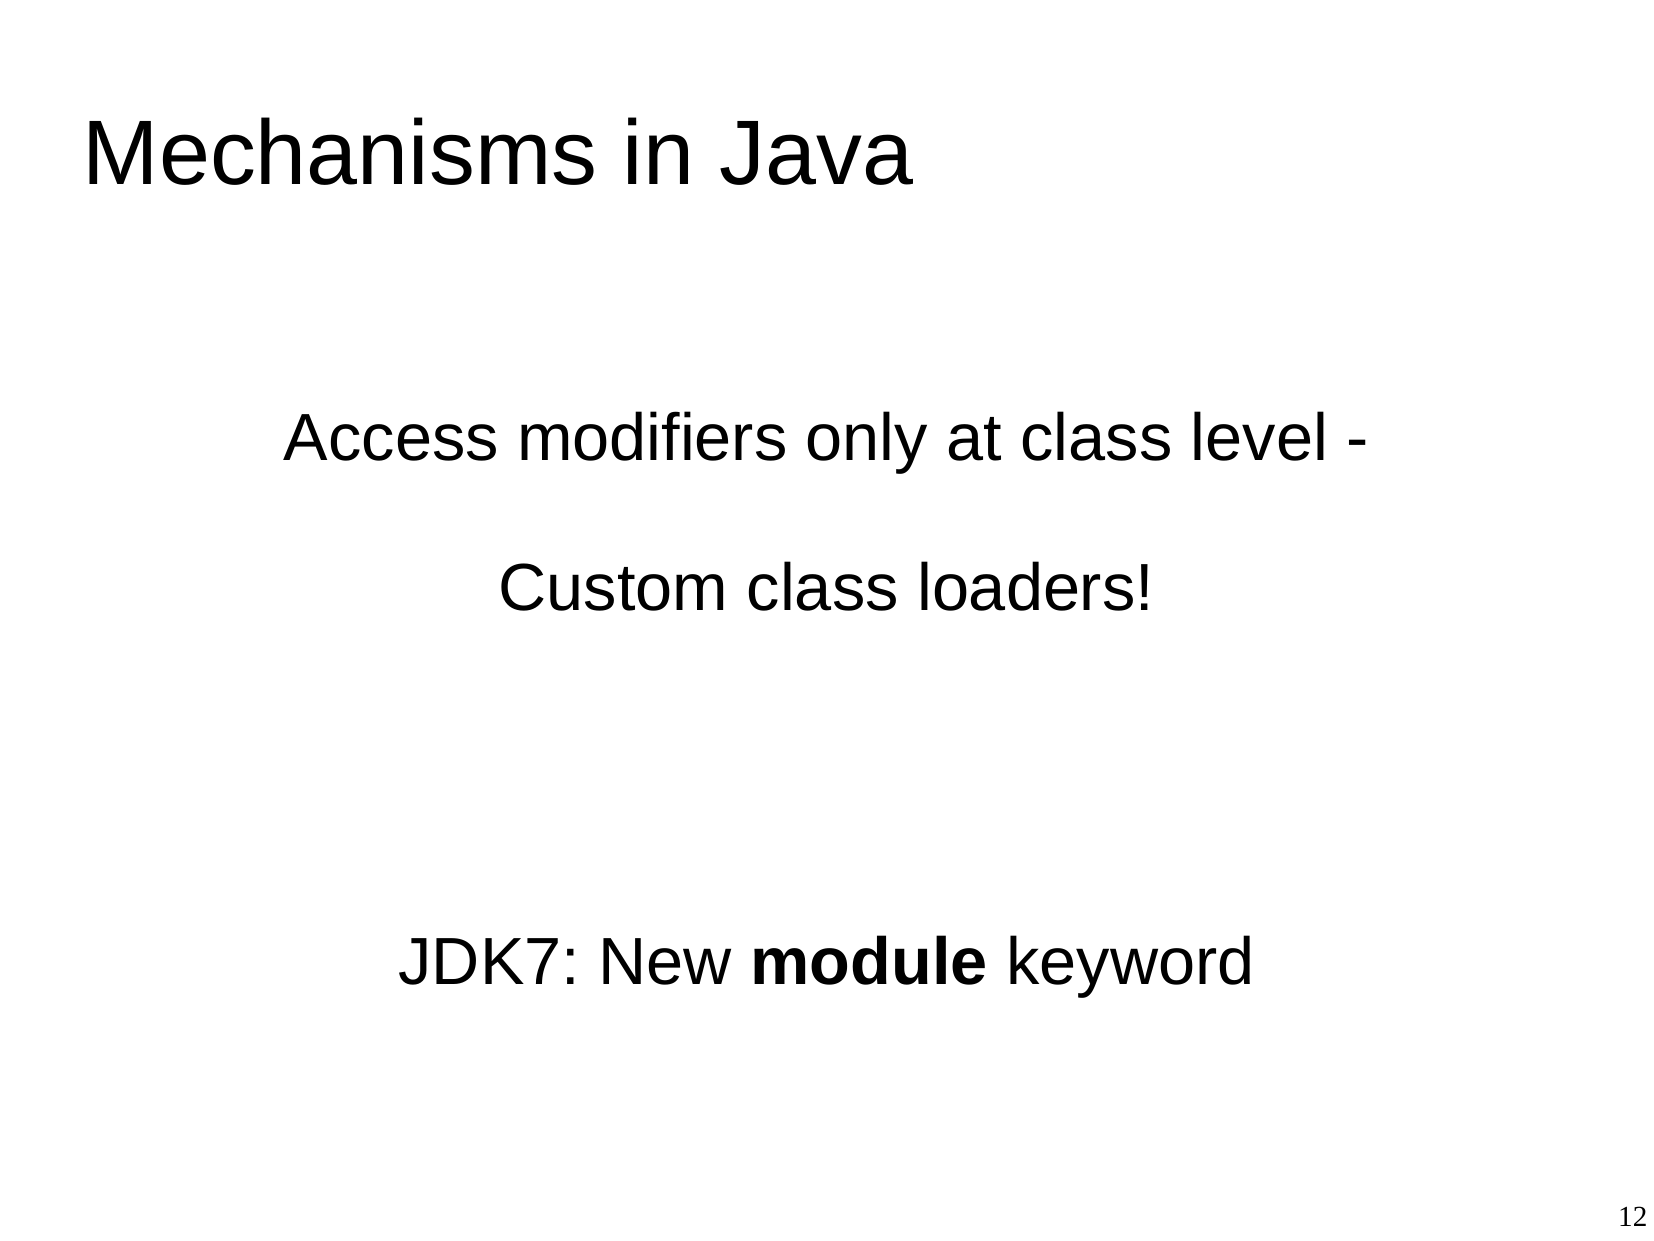

# Mechanisms in Java
Access modifiers only at class level -
Custom class loaders!
JDK7: New module keyword
12